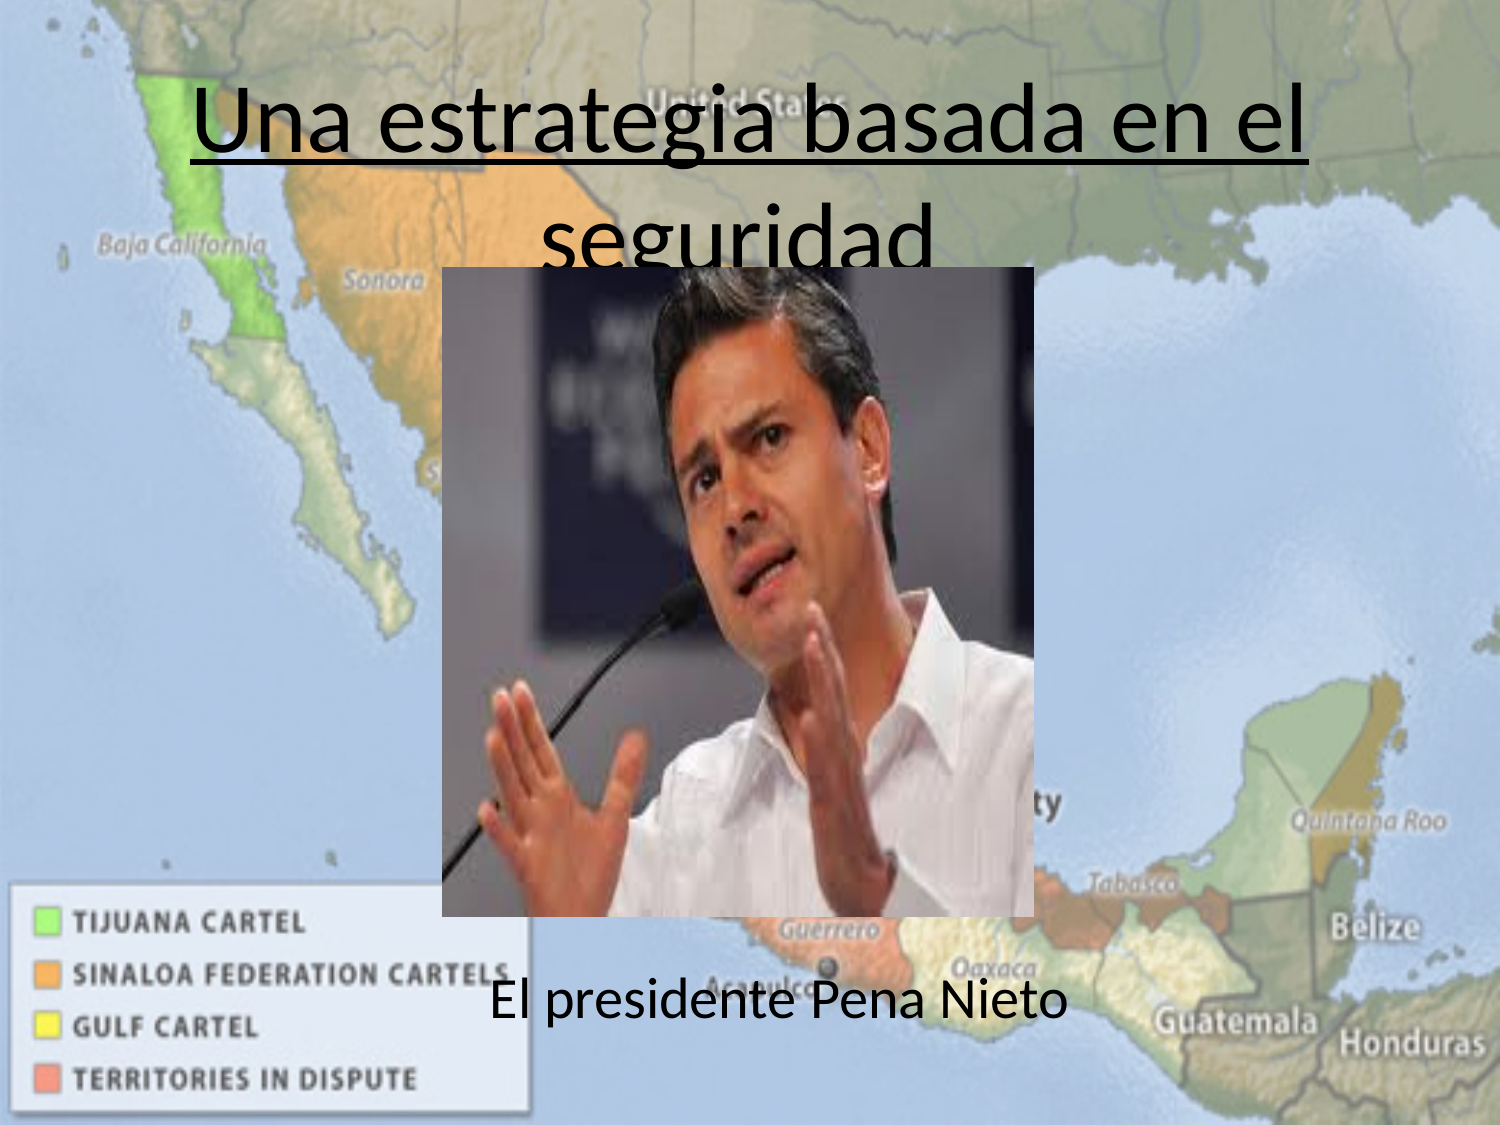

# Una estrategia basada en el seguridad
El presidente Pena Nieto